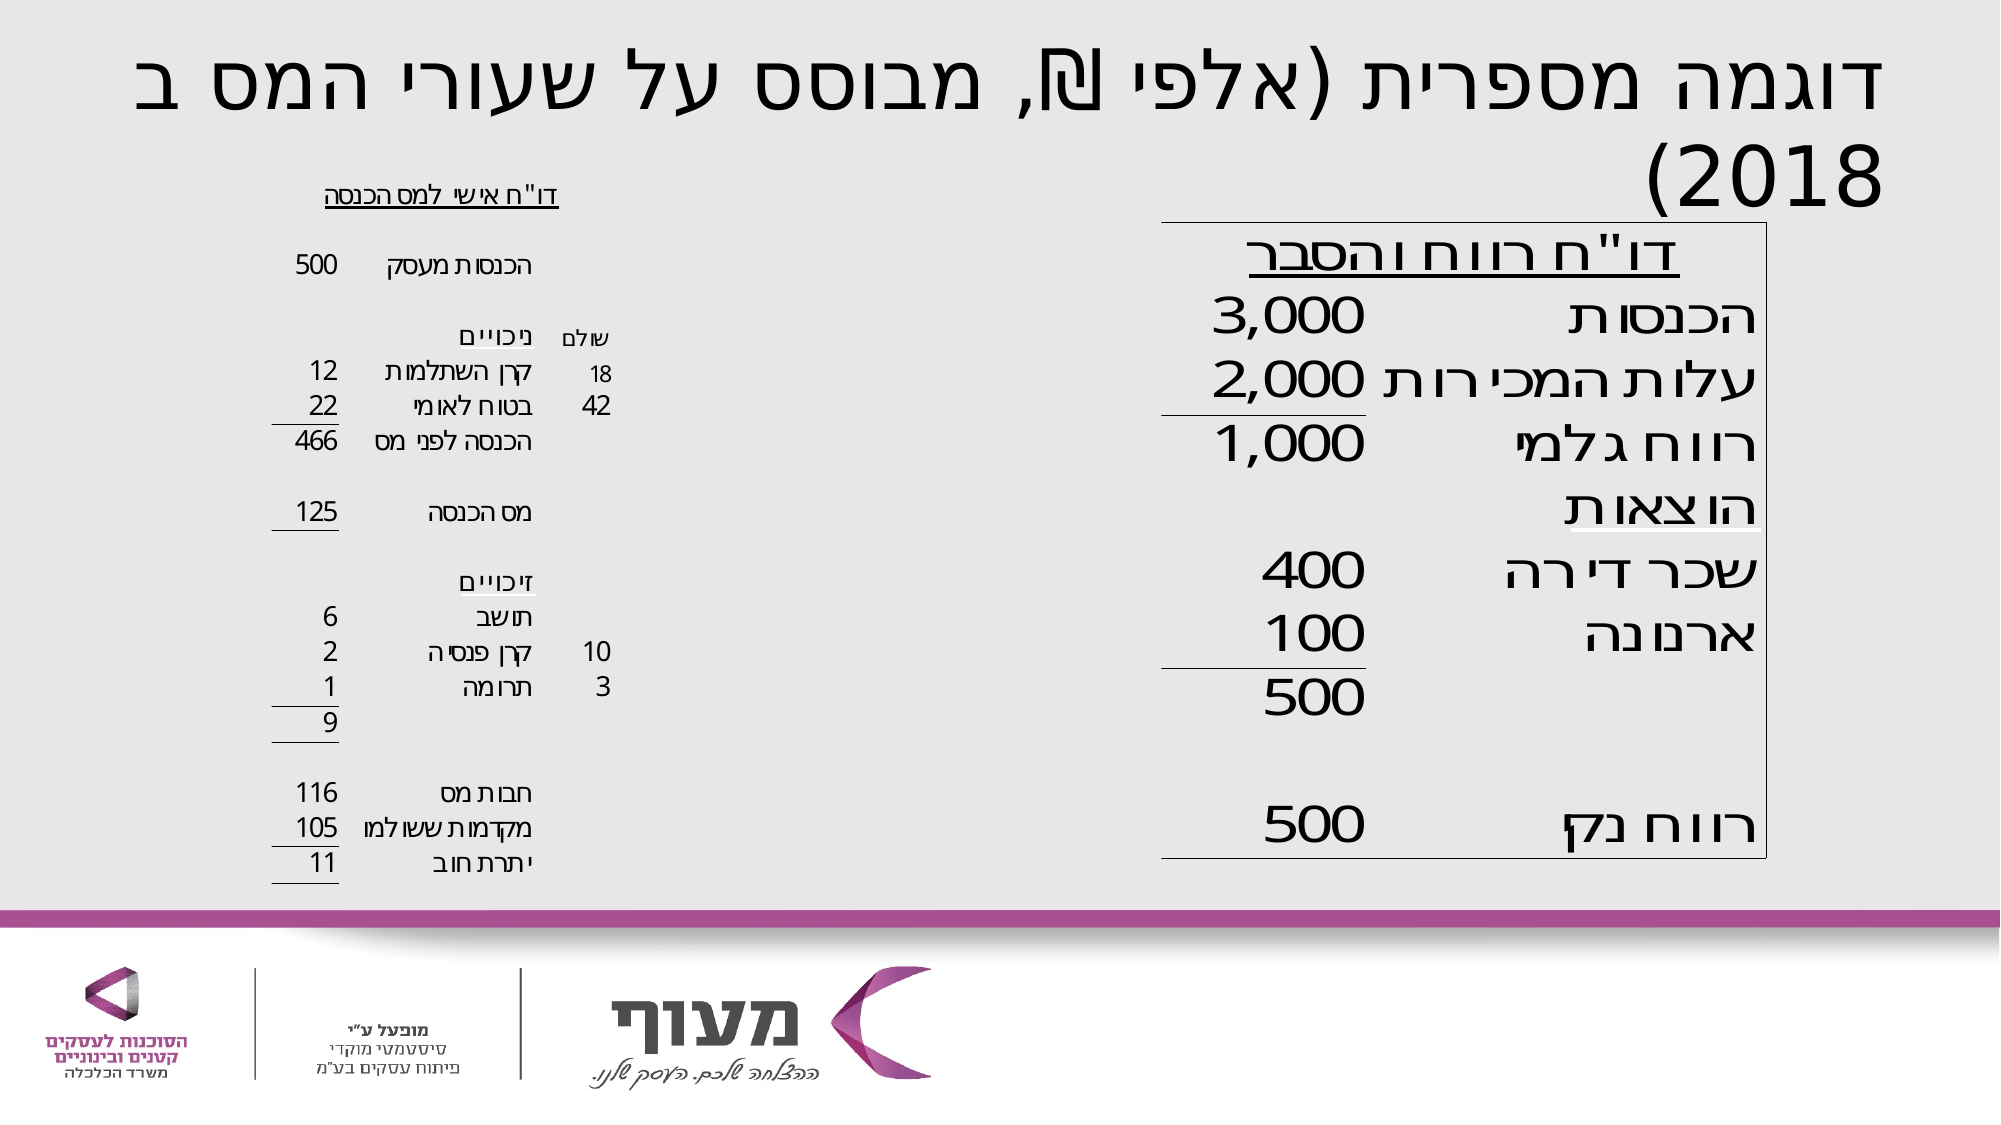

דוגמה מספרית (אלפי ₪, מבוסס על שעורי המס ב 2018)
#